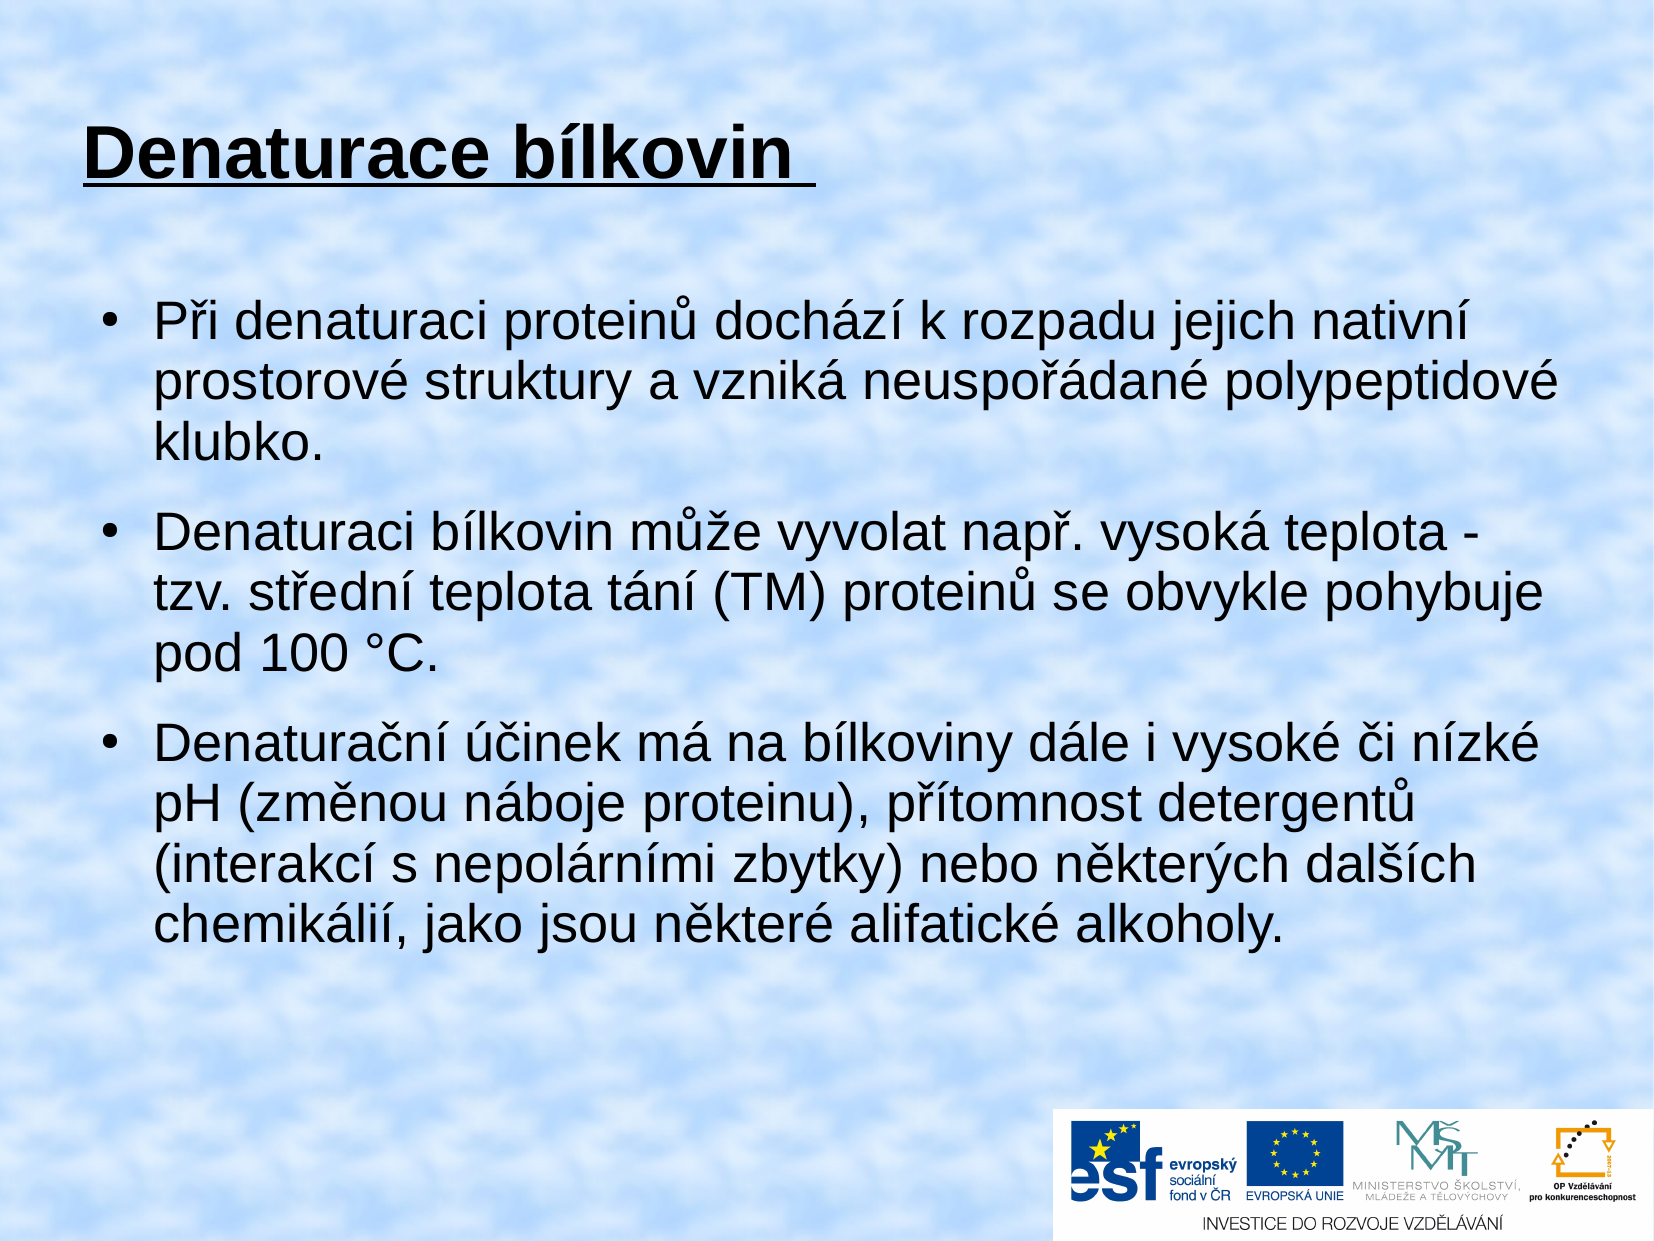

# Denaturace bílkovin
Při denaturaci proteinů dochází k rozpadu jejich nativní prostorové struktury a vzniká neuspořádané polypeptidové klubko.
Denaturaci bílkovin může vyvolat např. vysoká teplota - tzv. střední teplota tání (TM) proteinů se obvykle pohybuje pod 100 °C.
Denaturační účinek má na bílkoviny dále i vysoké či nízké pH (změnou náboje proteinu), přítomnost detergentů (interakcí s nepolárními zbytky) nebo některých dalších chemikálií, jako jsou některé alifatické alkoholy.